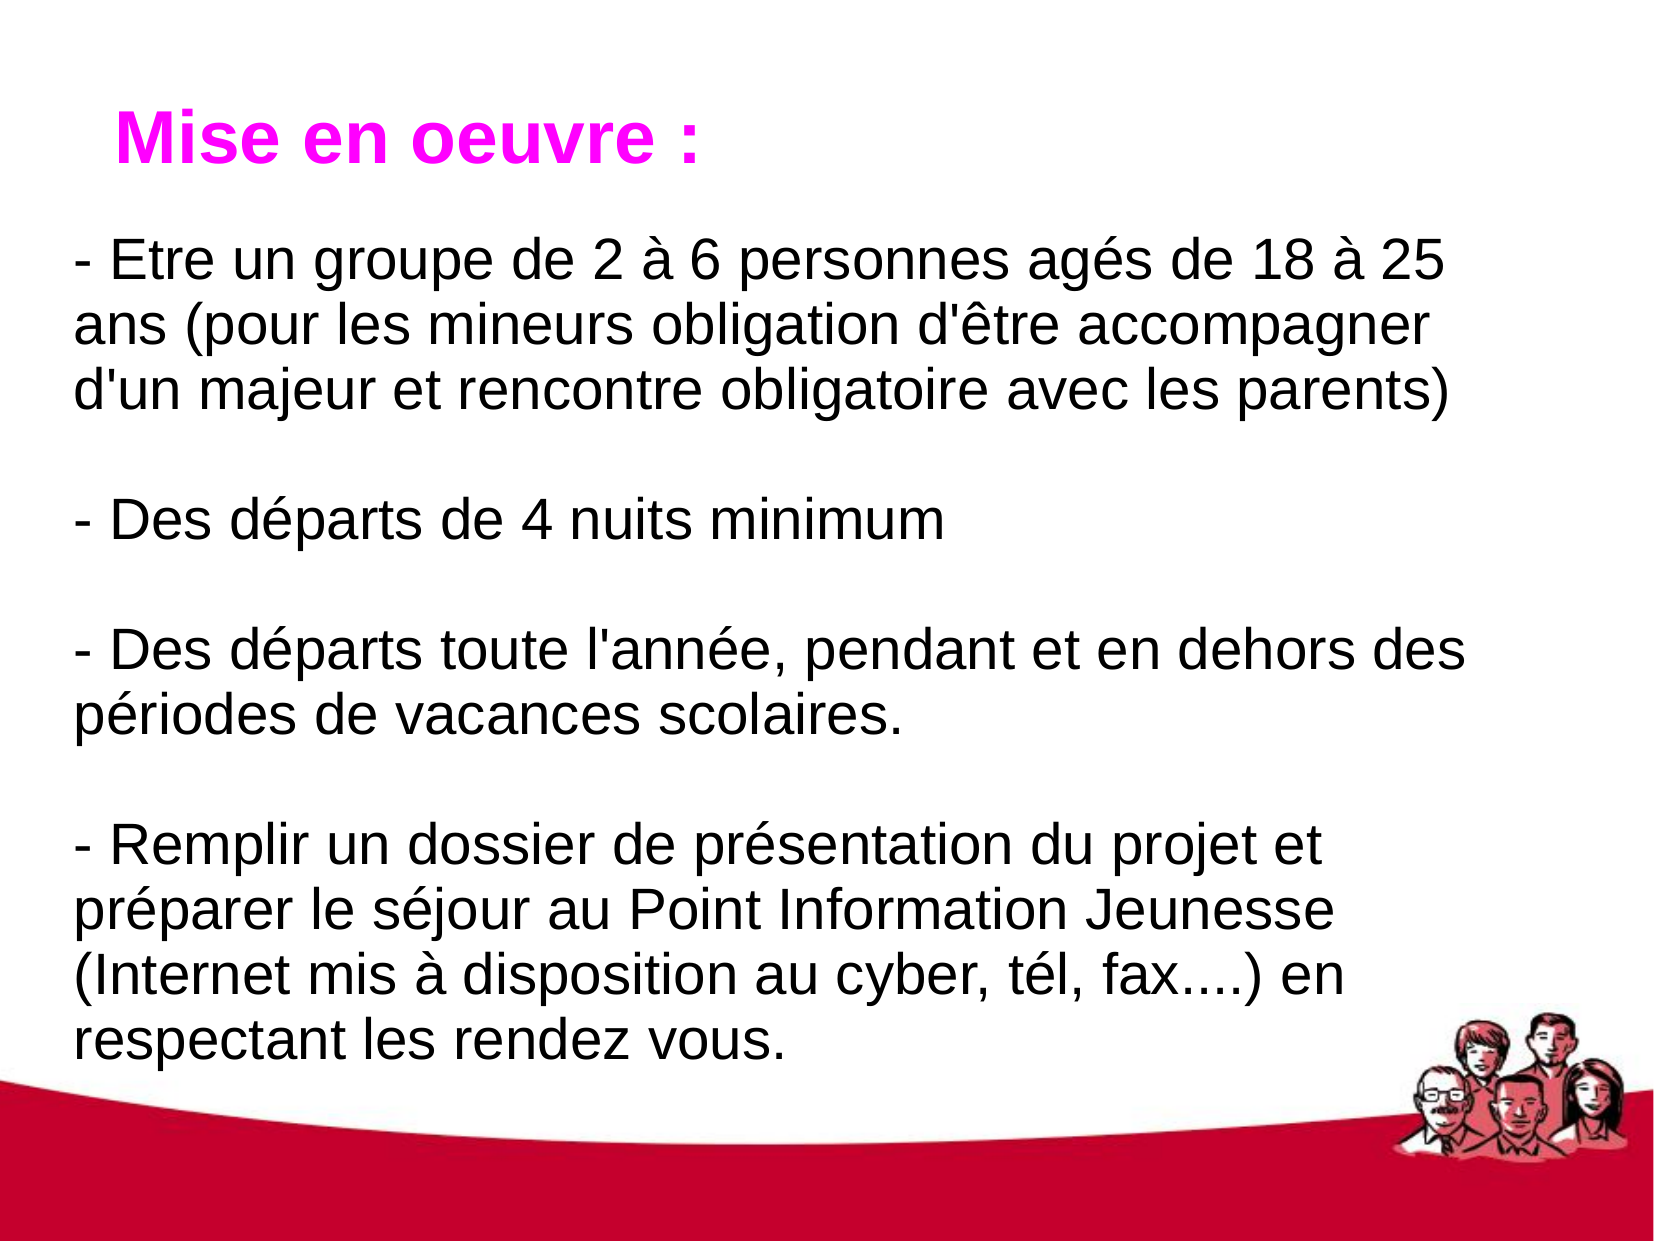

Mise en oeuvre :
- Etre un groupe de 2 à 6 personnes agés de 18 à 25 ans (pour les mineurs obligation d'être accompagner d'un majeur et rencontre obligatoire avec les parents)
- Des départs de 4 nuits minimum
- Des départs toute l'année, pendant et en dehors des périodes de vacances scolaires.
- Remplir un dossier de présentation du projet et préparer le séjour au Point Information Jeunesse (Internet mis à disposition au cyber, tél, fax....) en respectant les rendez vous.